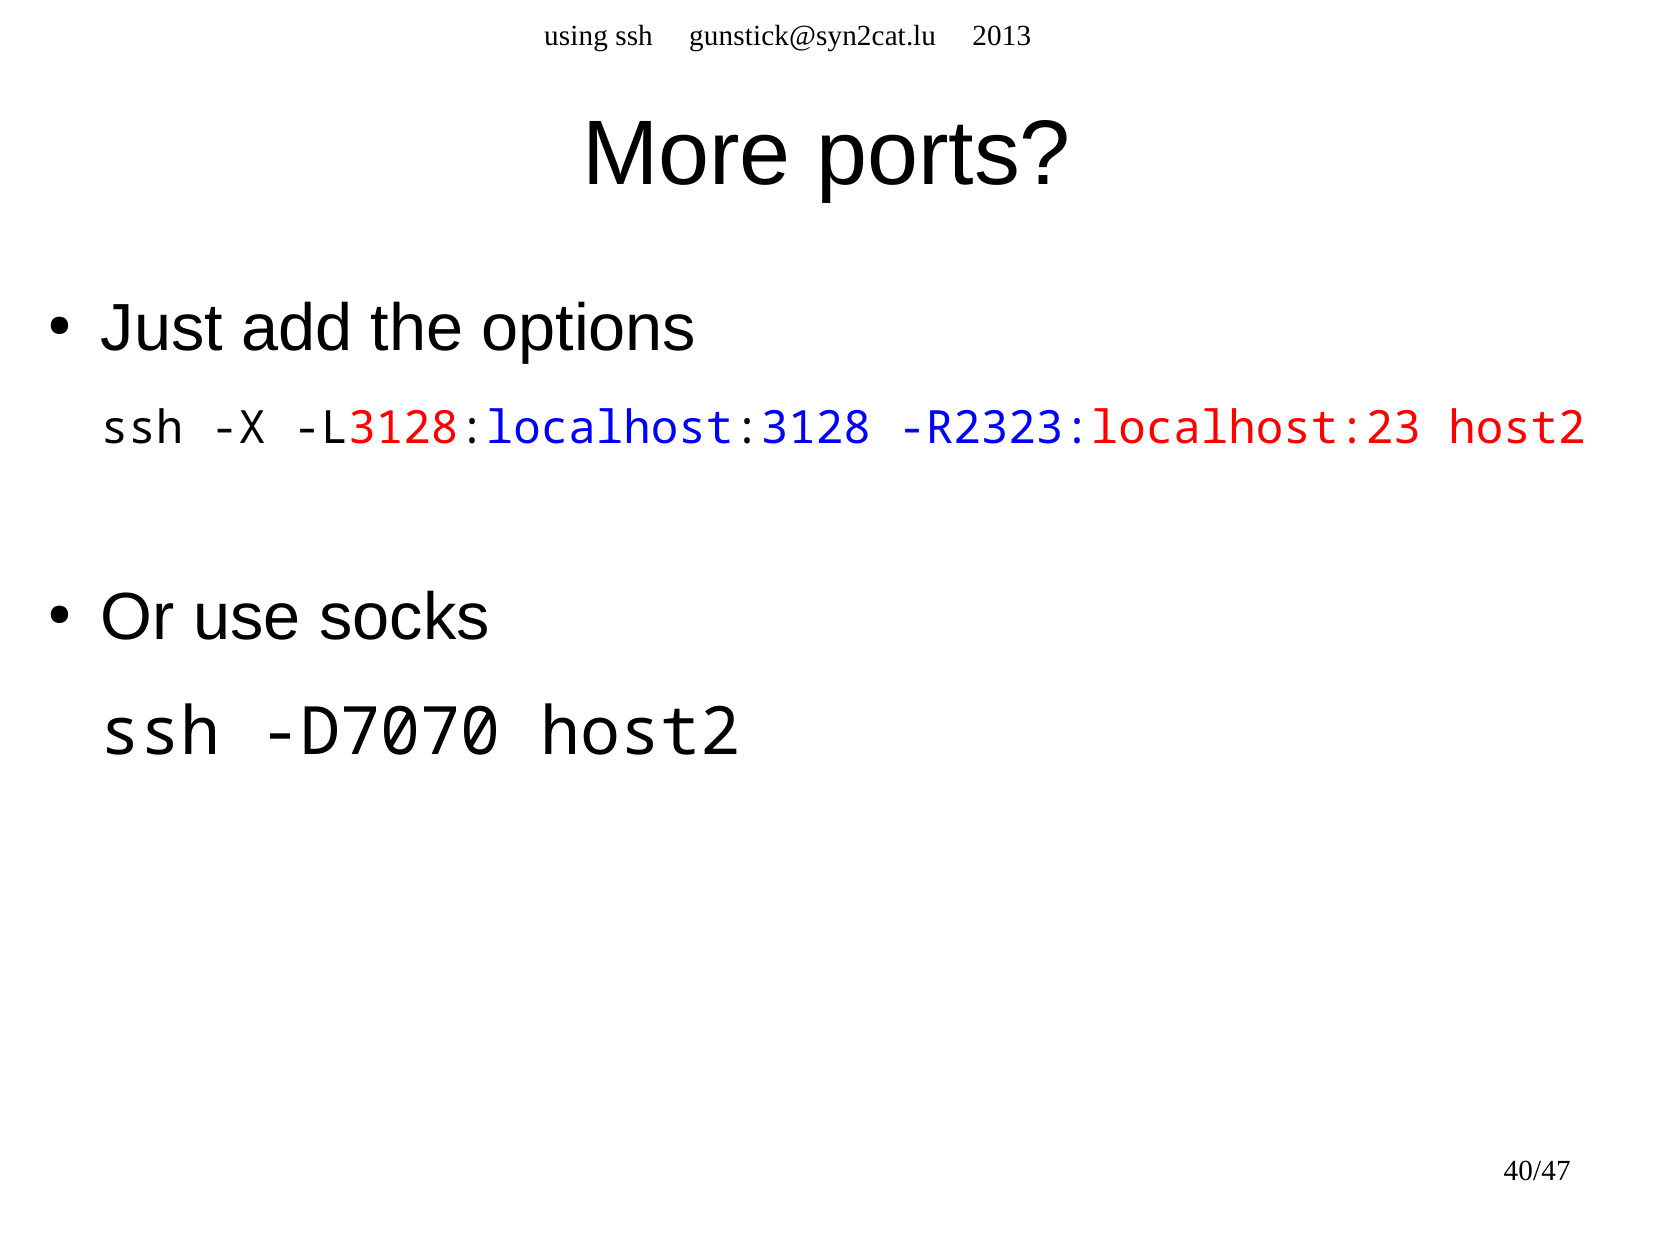

using ssh gunstick@syn2cat.lu 2013
# More ports?
Just add the options
ssh -X -L3128:localhost:3128 -R2323:localhost:23 host2
Or use socks
ssh -D7070 host2
40